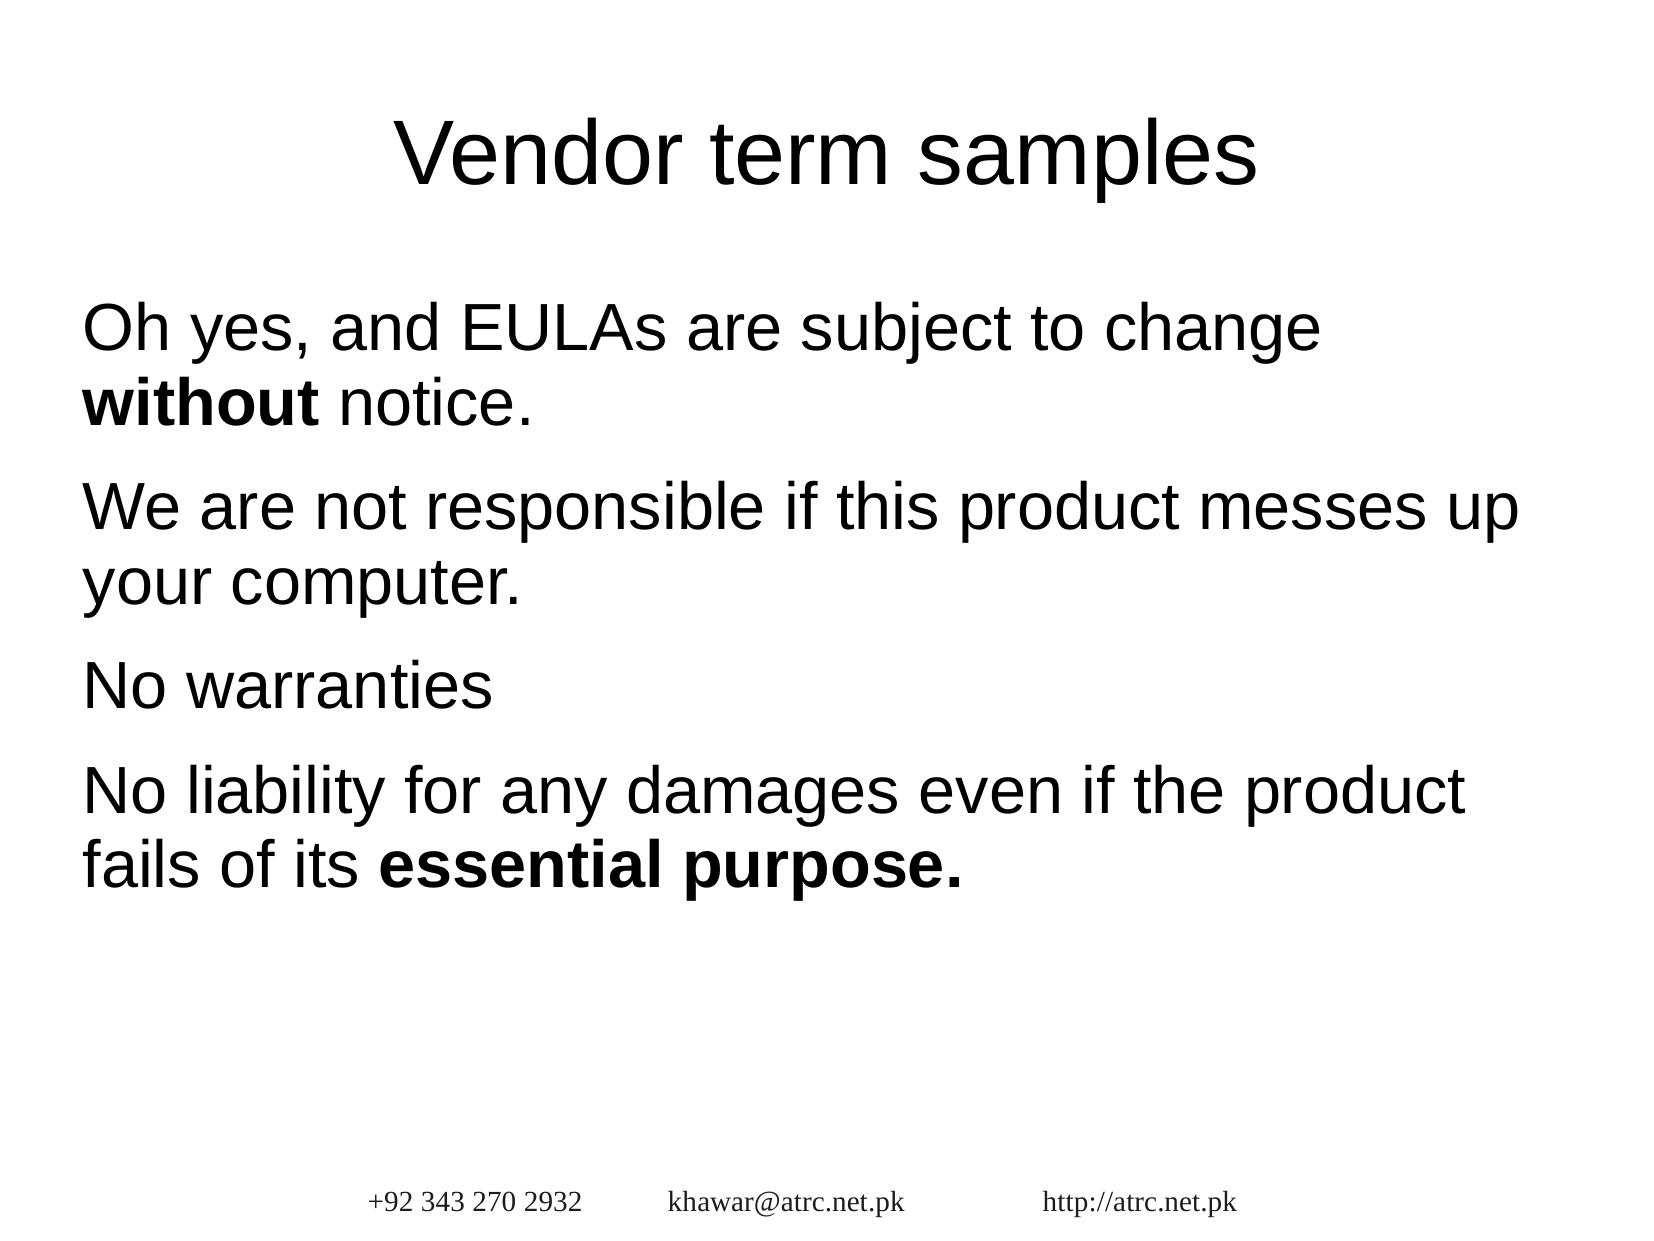

# Vendor term samples
Oh yes, and EULAs are subject to change without notice.
We are not responsible if this product messes up your computer.
No warranties
No liability for any damages even if the product fails of its essential purpose.